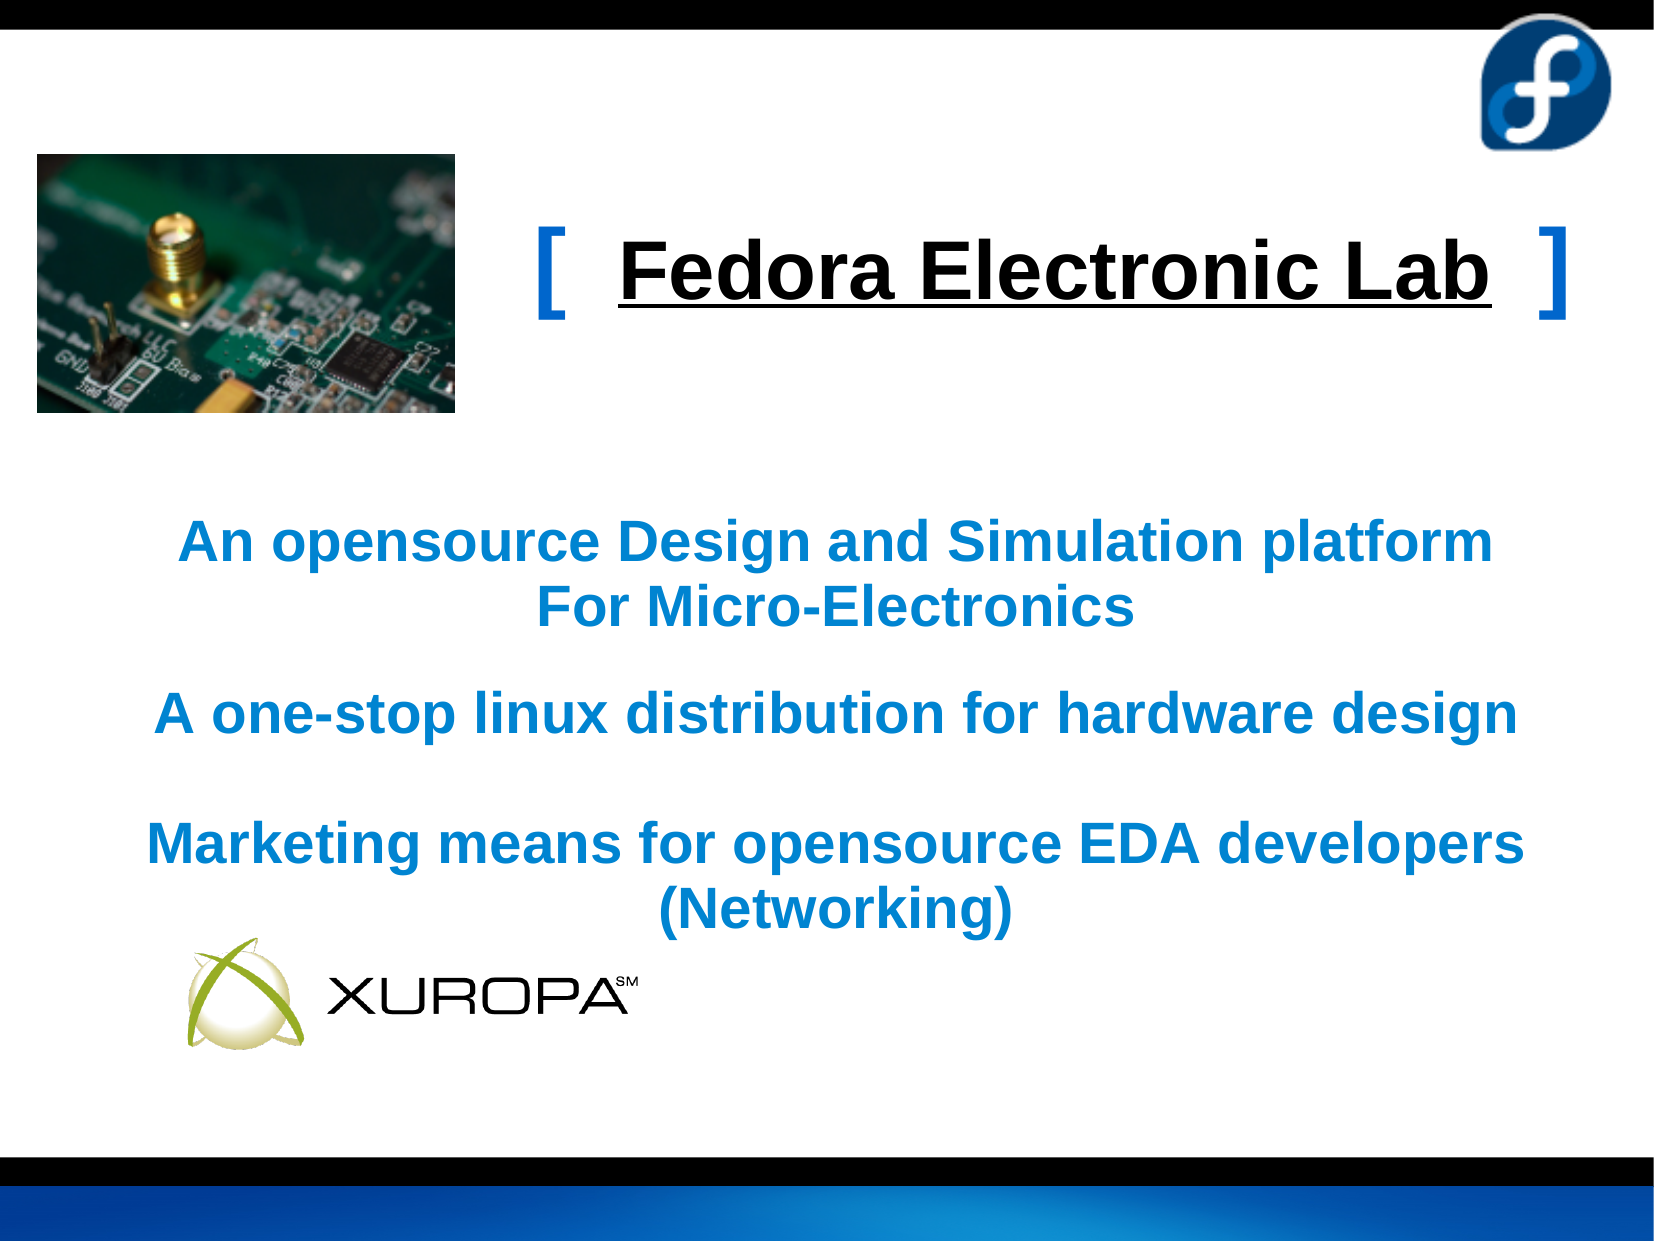

[ Fedora Electronic Lab ]
An opensource Design and Simulation platform
For Micro-Electronics
A one-stop linux distribution for hardware design
Marketing means for opensource EDA developers
(Networking)